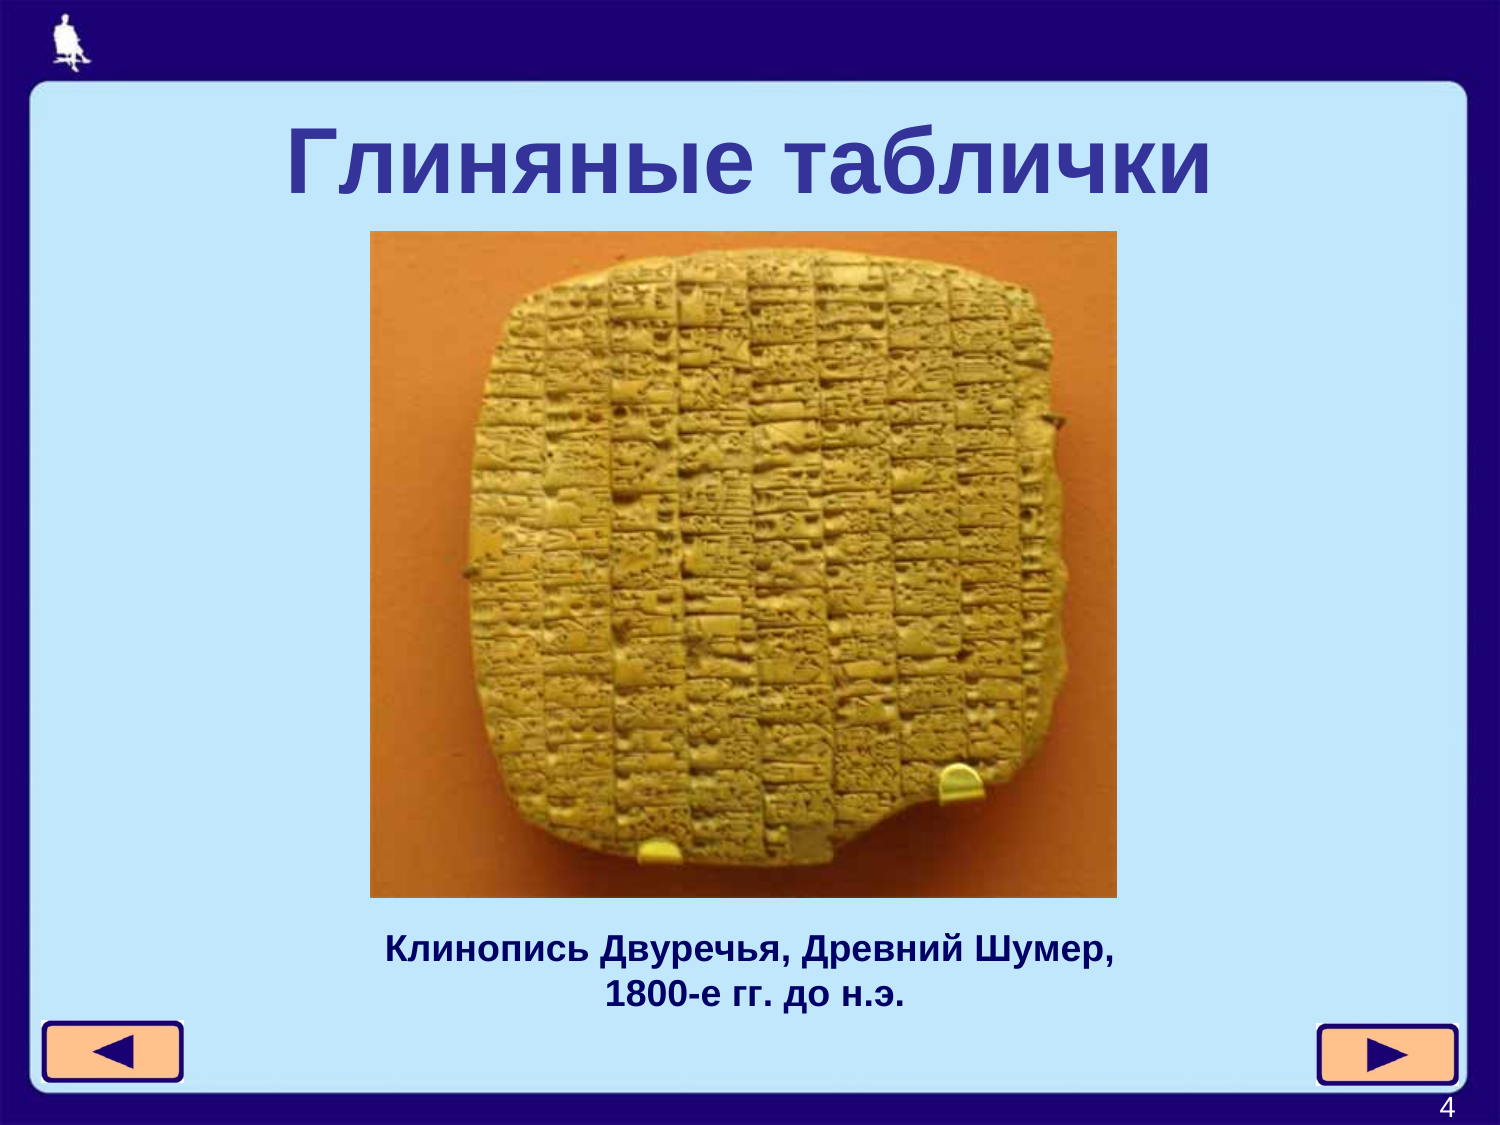

# Глиняные таблички
Клинопись Двуречья, Древний Шумер,
 1800-е гг. до н.э.